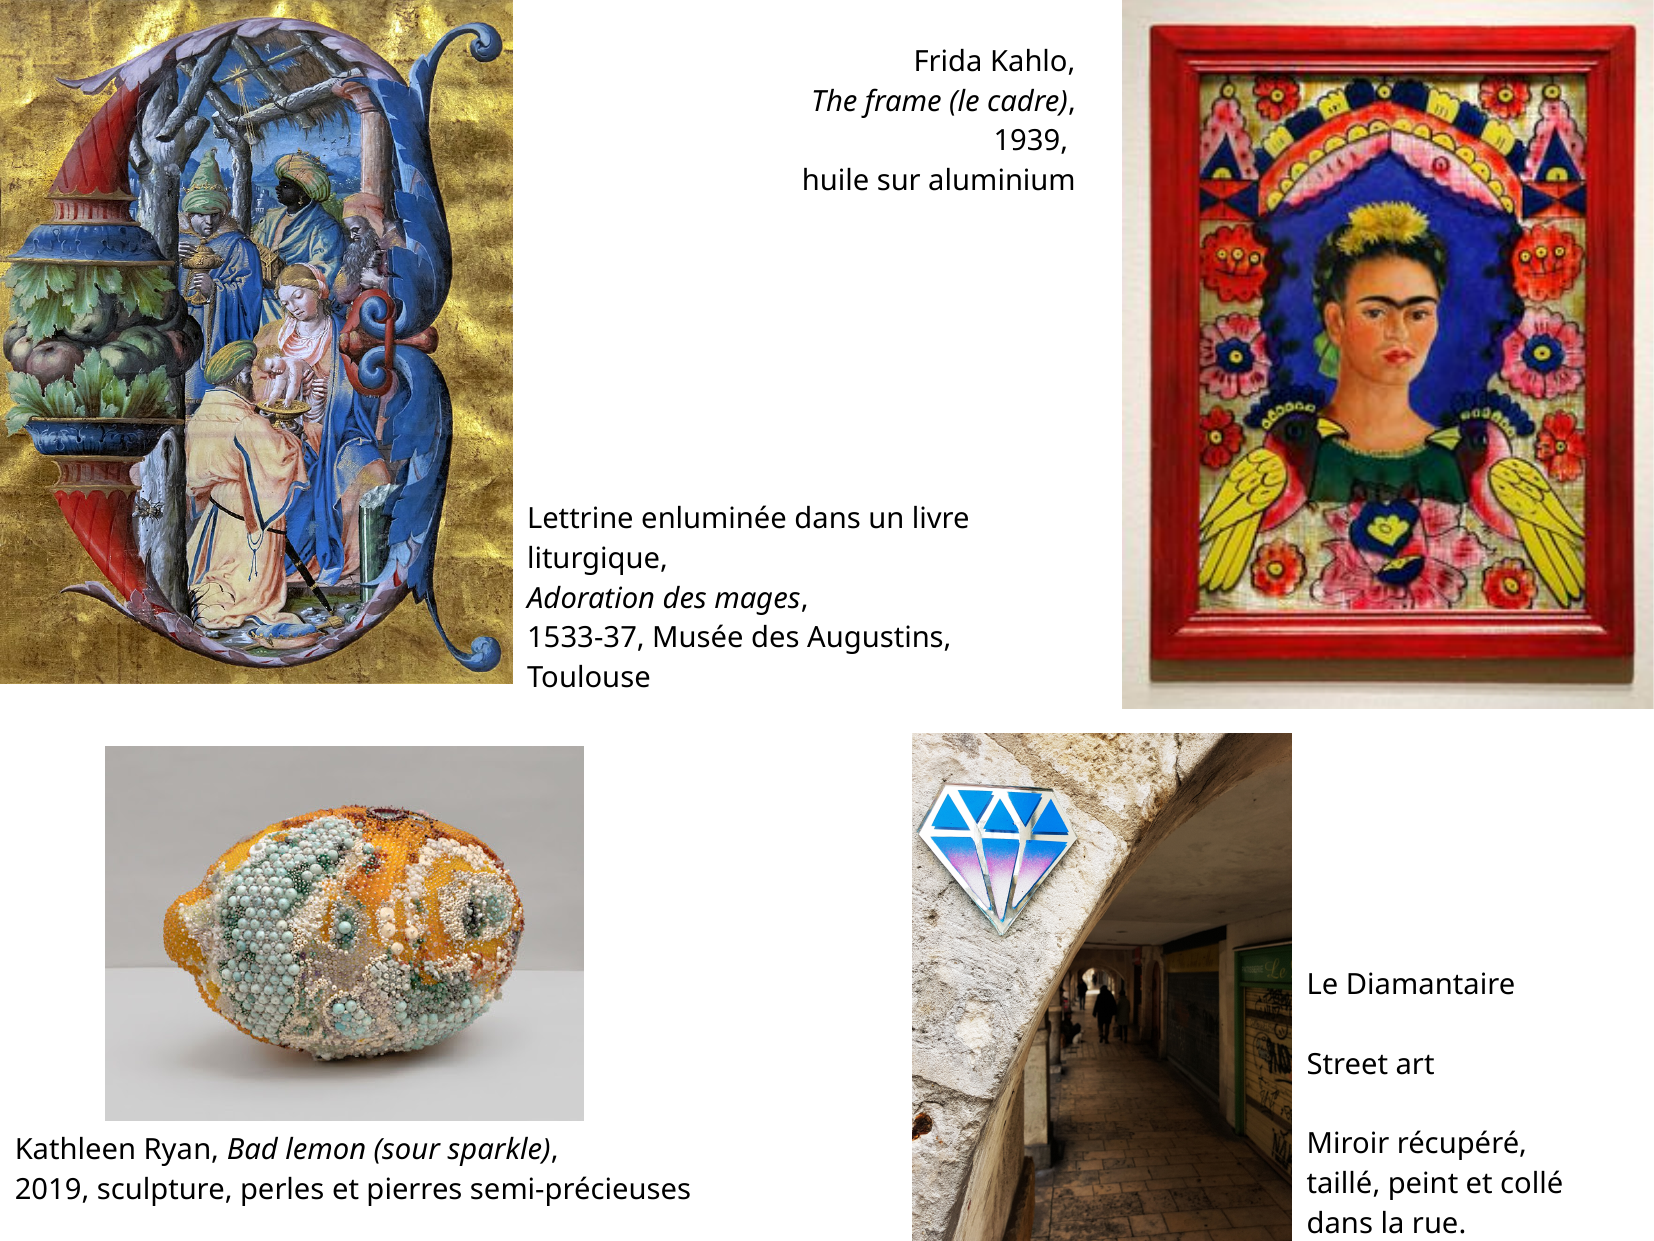

Frida Kahlo,
The frame (le cadre), 1939,
huile sur aluminium
Lettrine enluminée dans un livre liturgique,
Adoration des mages,
1533-37, Musée des Augustins, Toulouse
Le Diamantaire
Street art
Miroir récupéré, taillé, peint et collé dans la rue.
Kathleen Ryan, Bad lemon (sour sparkle),
2019, sculpture, perles et pierres semi-précieuses